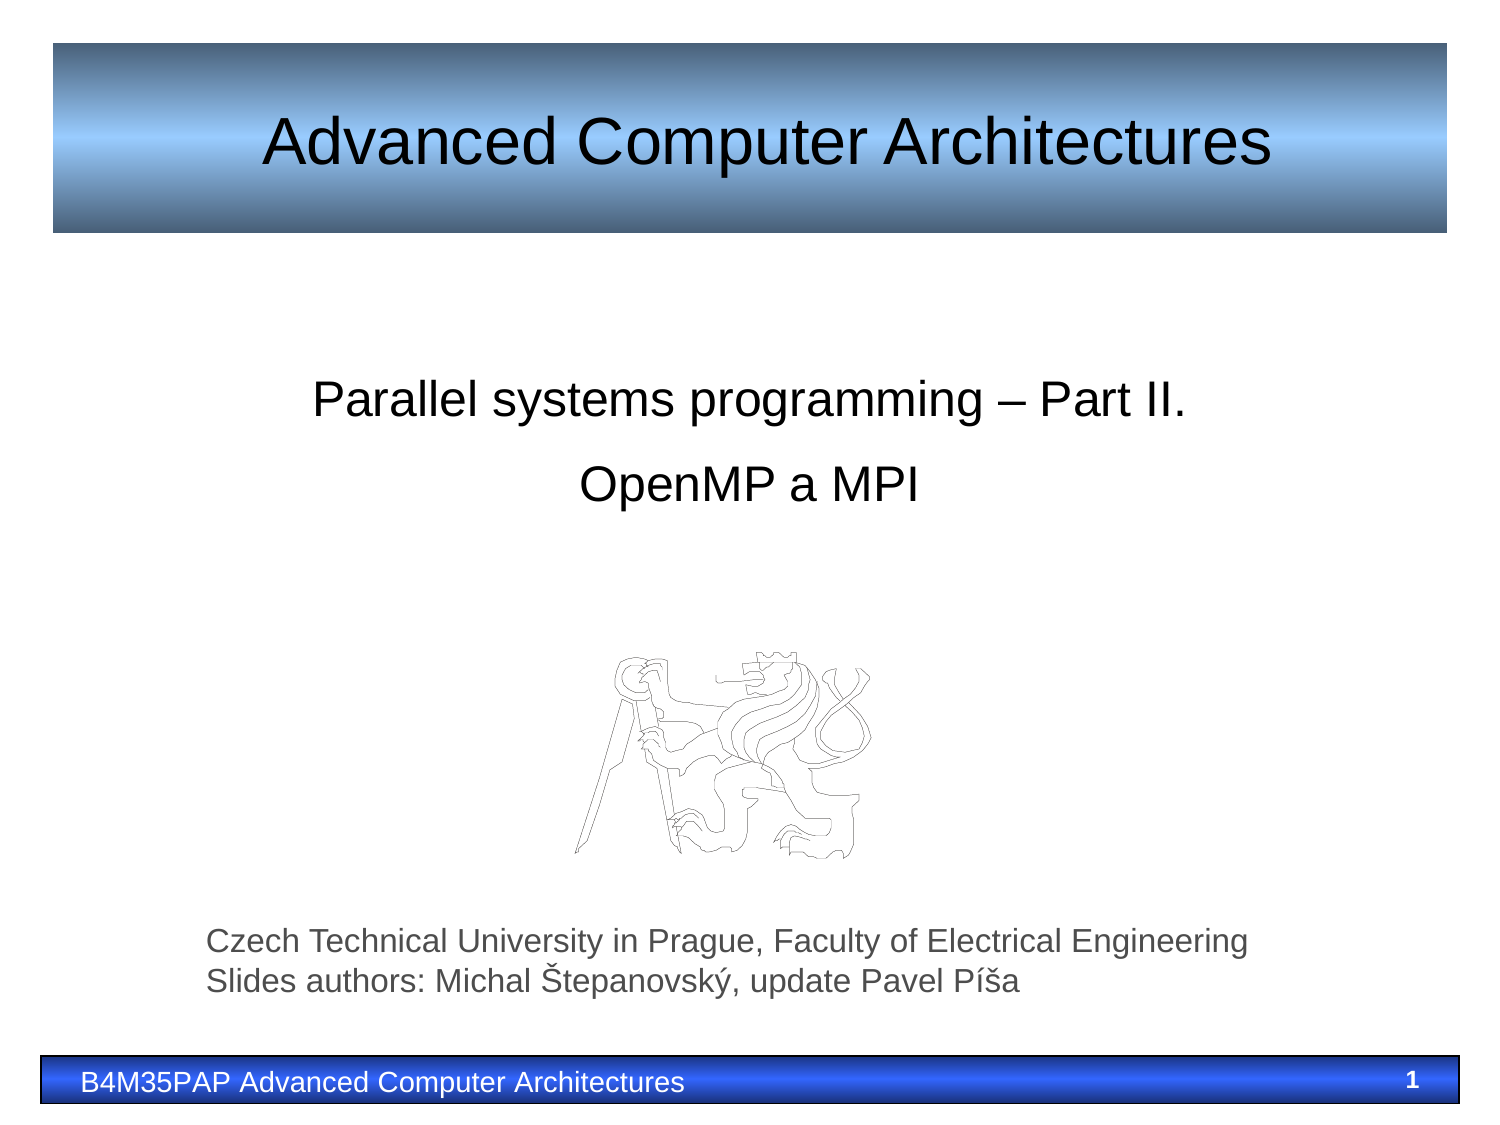

Advanced Computer Architectures
Parallel systems programming – Part II.
OpenMP a MPI
Czech Technical University in Prague, Faculty of Electrical Engineering
Slides authors: Michal Štepanovský, update Pavel Píša